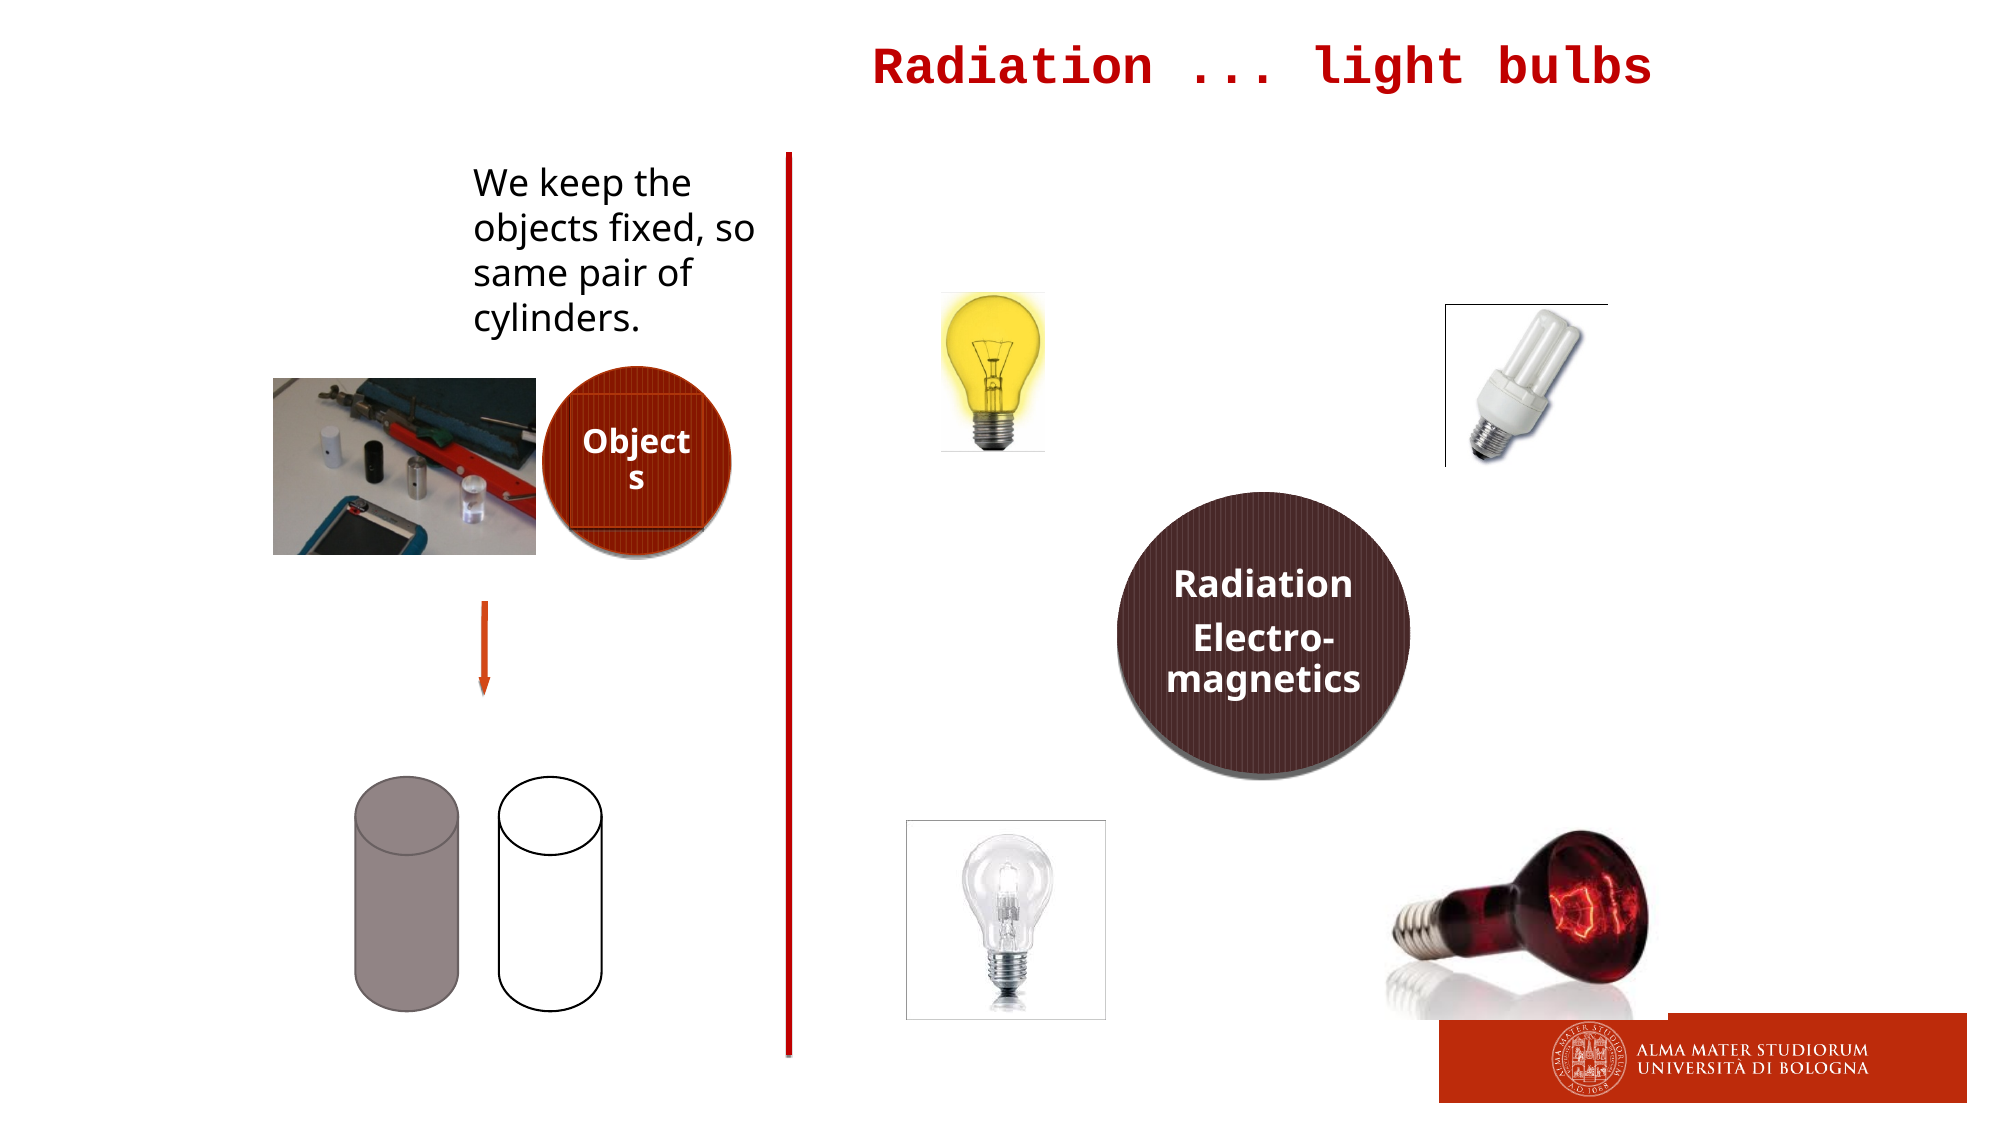

Radiation ... light bulbs
We keep the objects fixed, so same pair of cylinders.
Objects
Radiation
Electro-magnetics